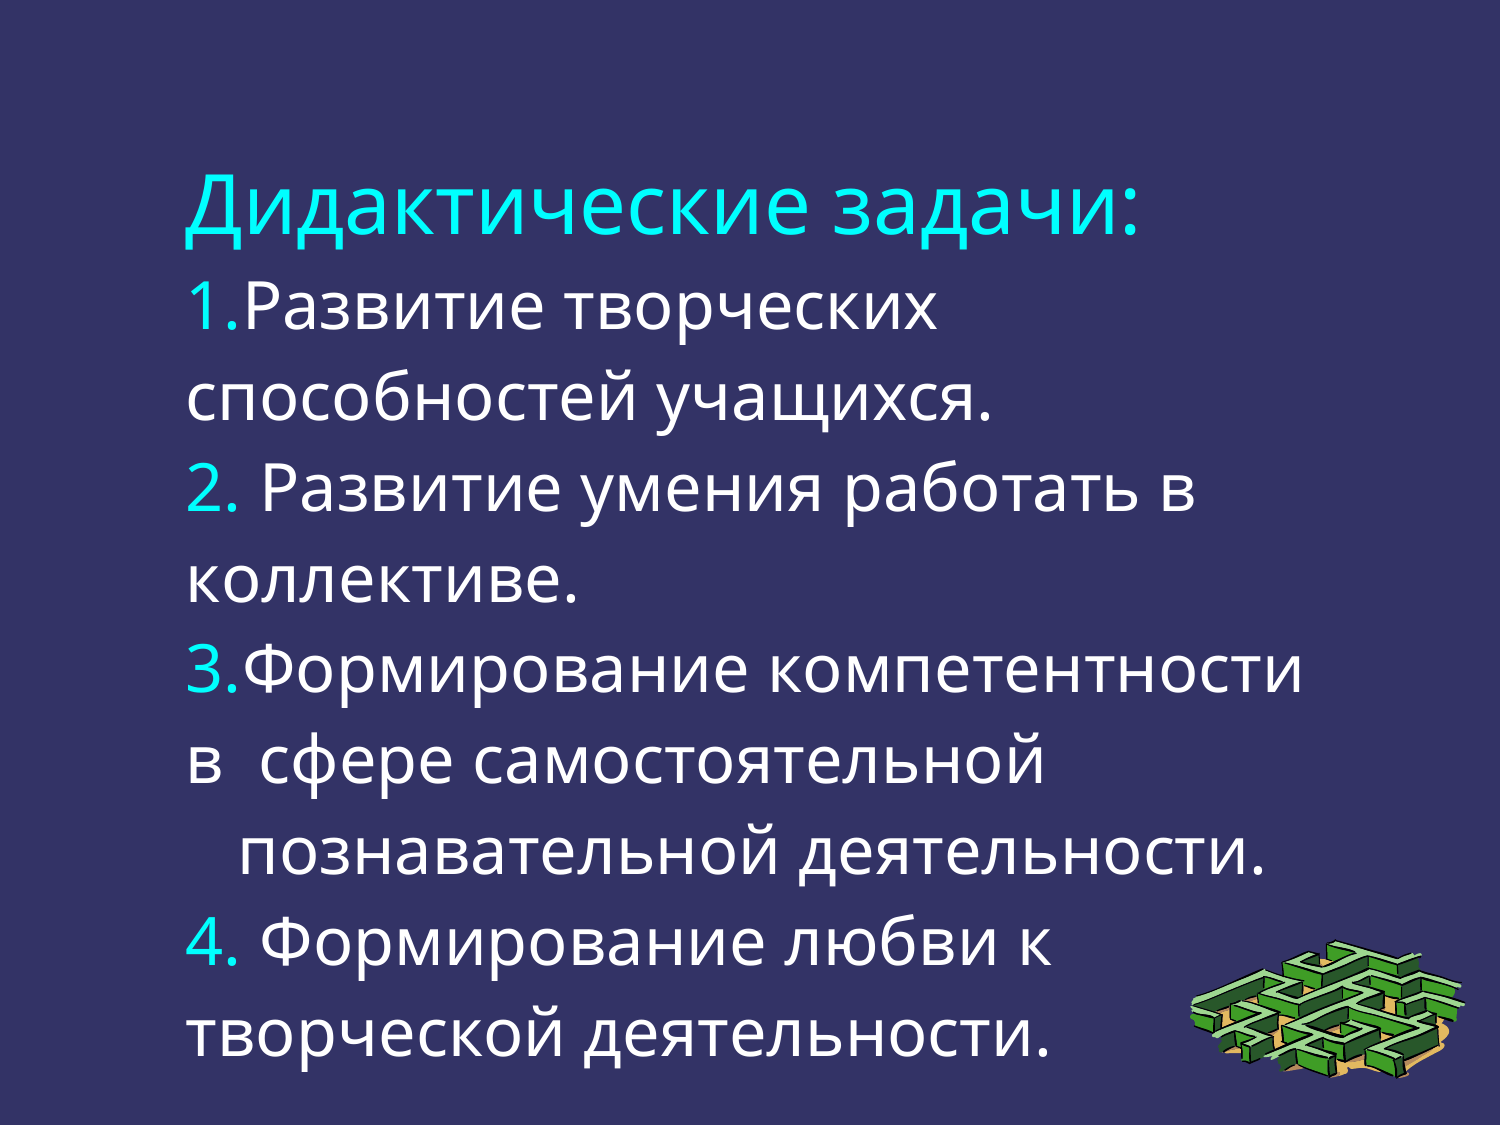

Дидактические задачи:
1.Развитие творческих способностей учащихся.
2. Развитие умения работать в коллективе.
3.Формирование компетентности в сфере самостоятельной
 познавательной деятельности.
4. Формирование любви к творческой деятельности.